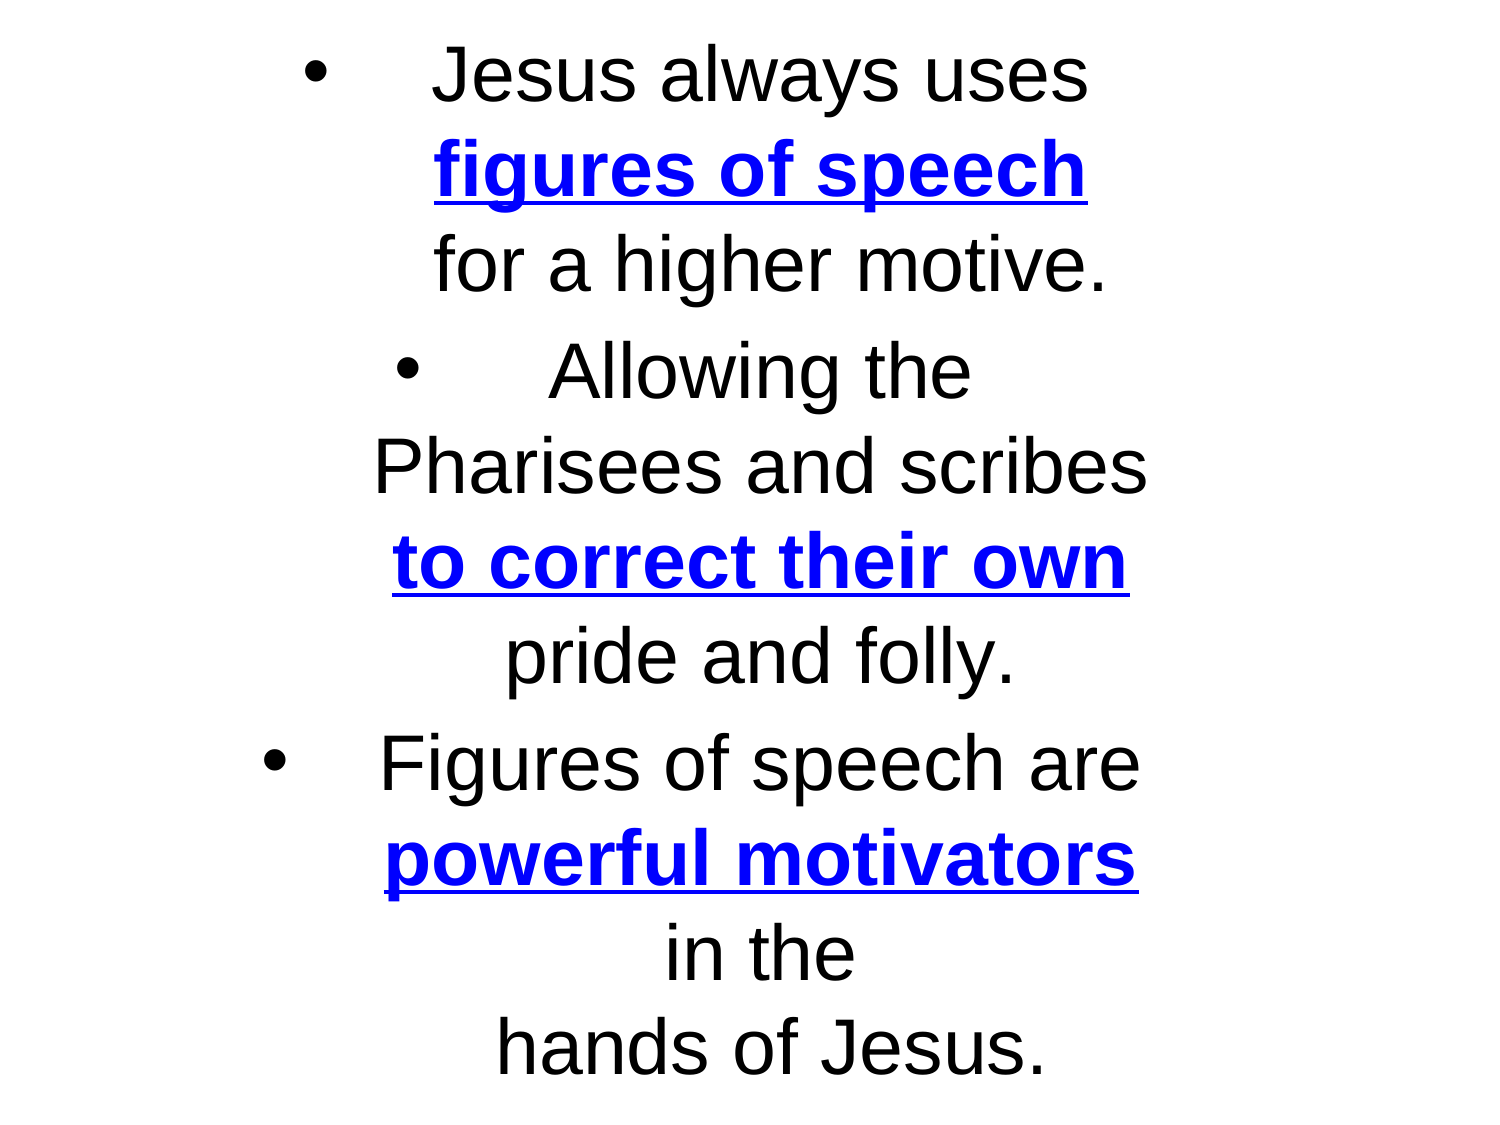

# Jesus always uses figures of speech for a higher motive.
Allowing the
Pharisees and scribes
to correct their own
pride and folly.
Figures of speech are
powerful motivators
in the
hands of Jesus.